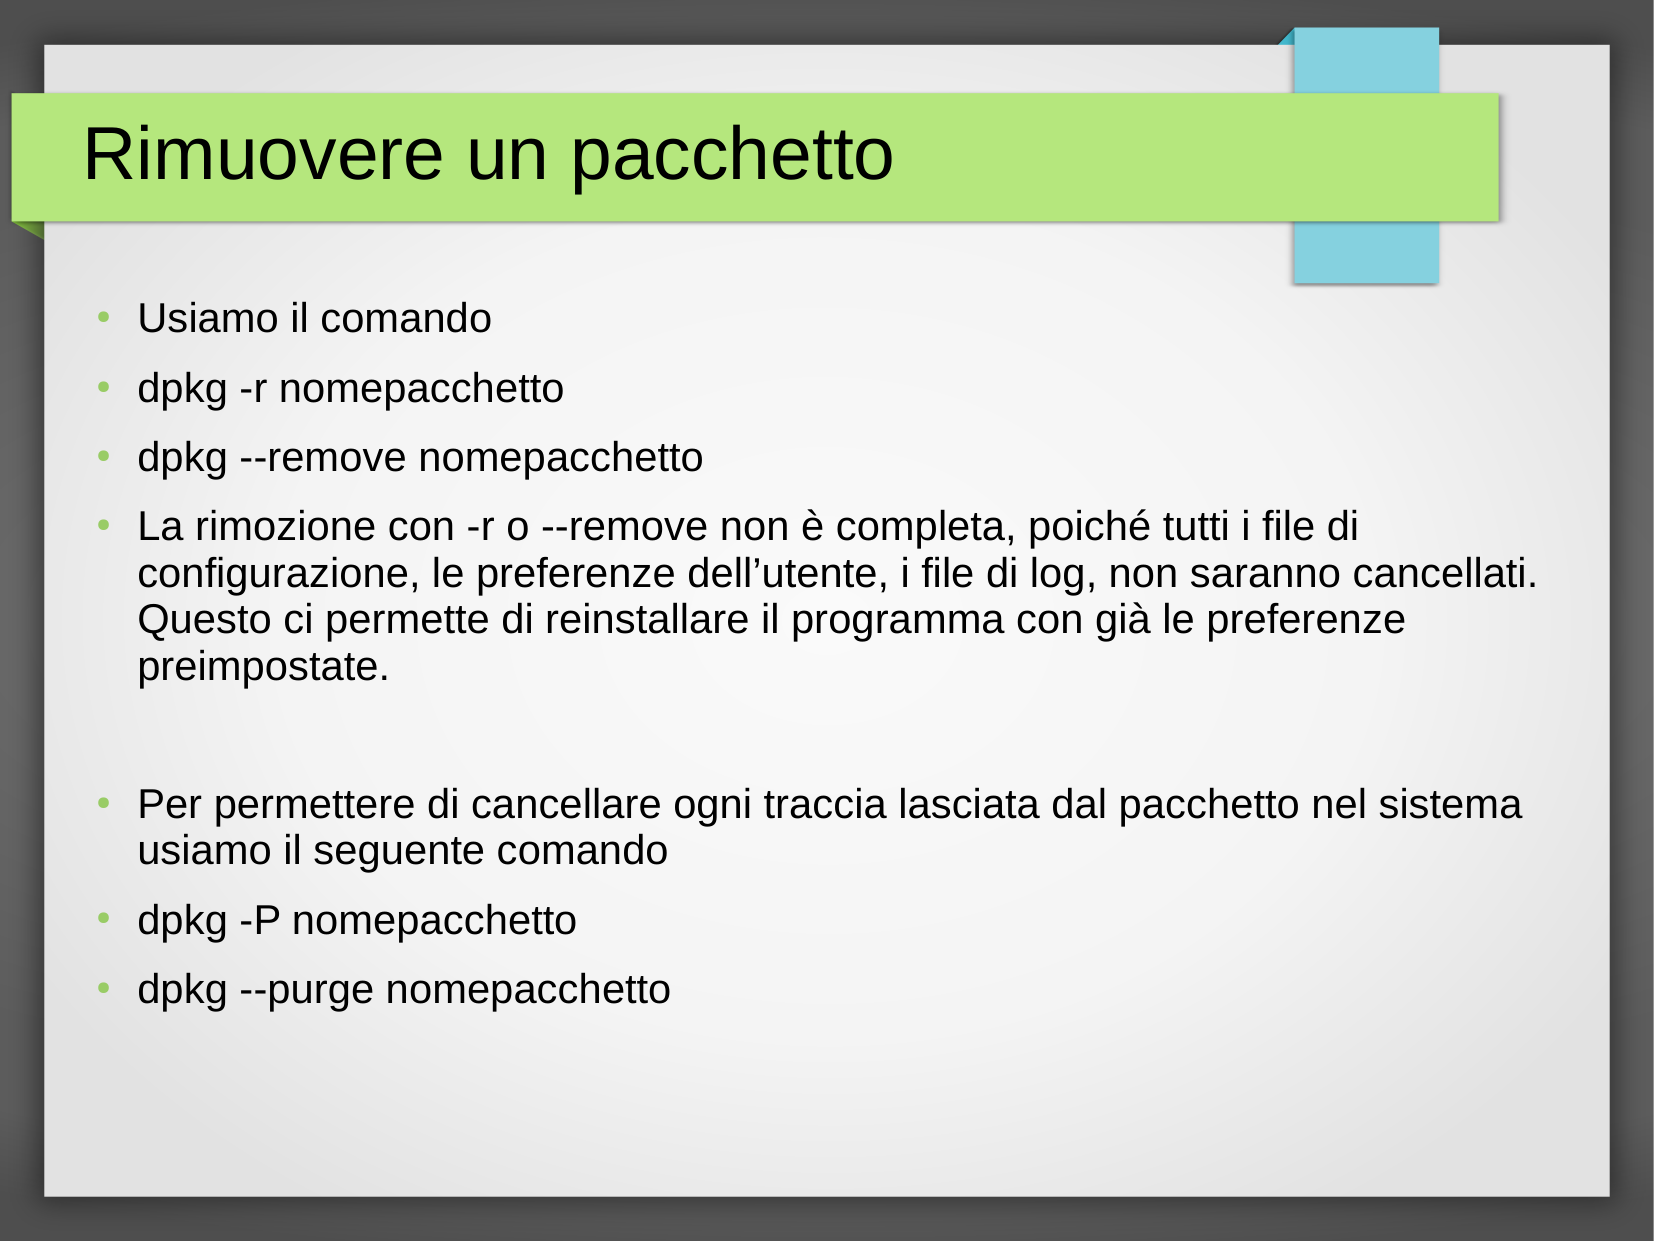

# Rimuovere un pacchetto
Usiamo il comando
dpkg -r nomepacchetto
dpkg --remove nomepacchetto
La rimozione con -r o --remove non è completa, poiché tutti i file di configurazione, le preferenze dell’utente, i file di log, non saranno cancellati. Questo ci permette di reinstallare il programma con già le preferenze preimpostate.
Per permettere di cancellare ogni traccia lasciata dal pacchetto nel sistema usiamo il seguente comando
dpkg -P nomepacchetto
dpkg --purge nomepacchetto